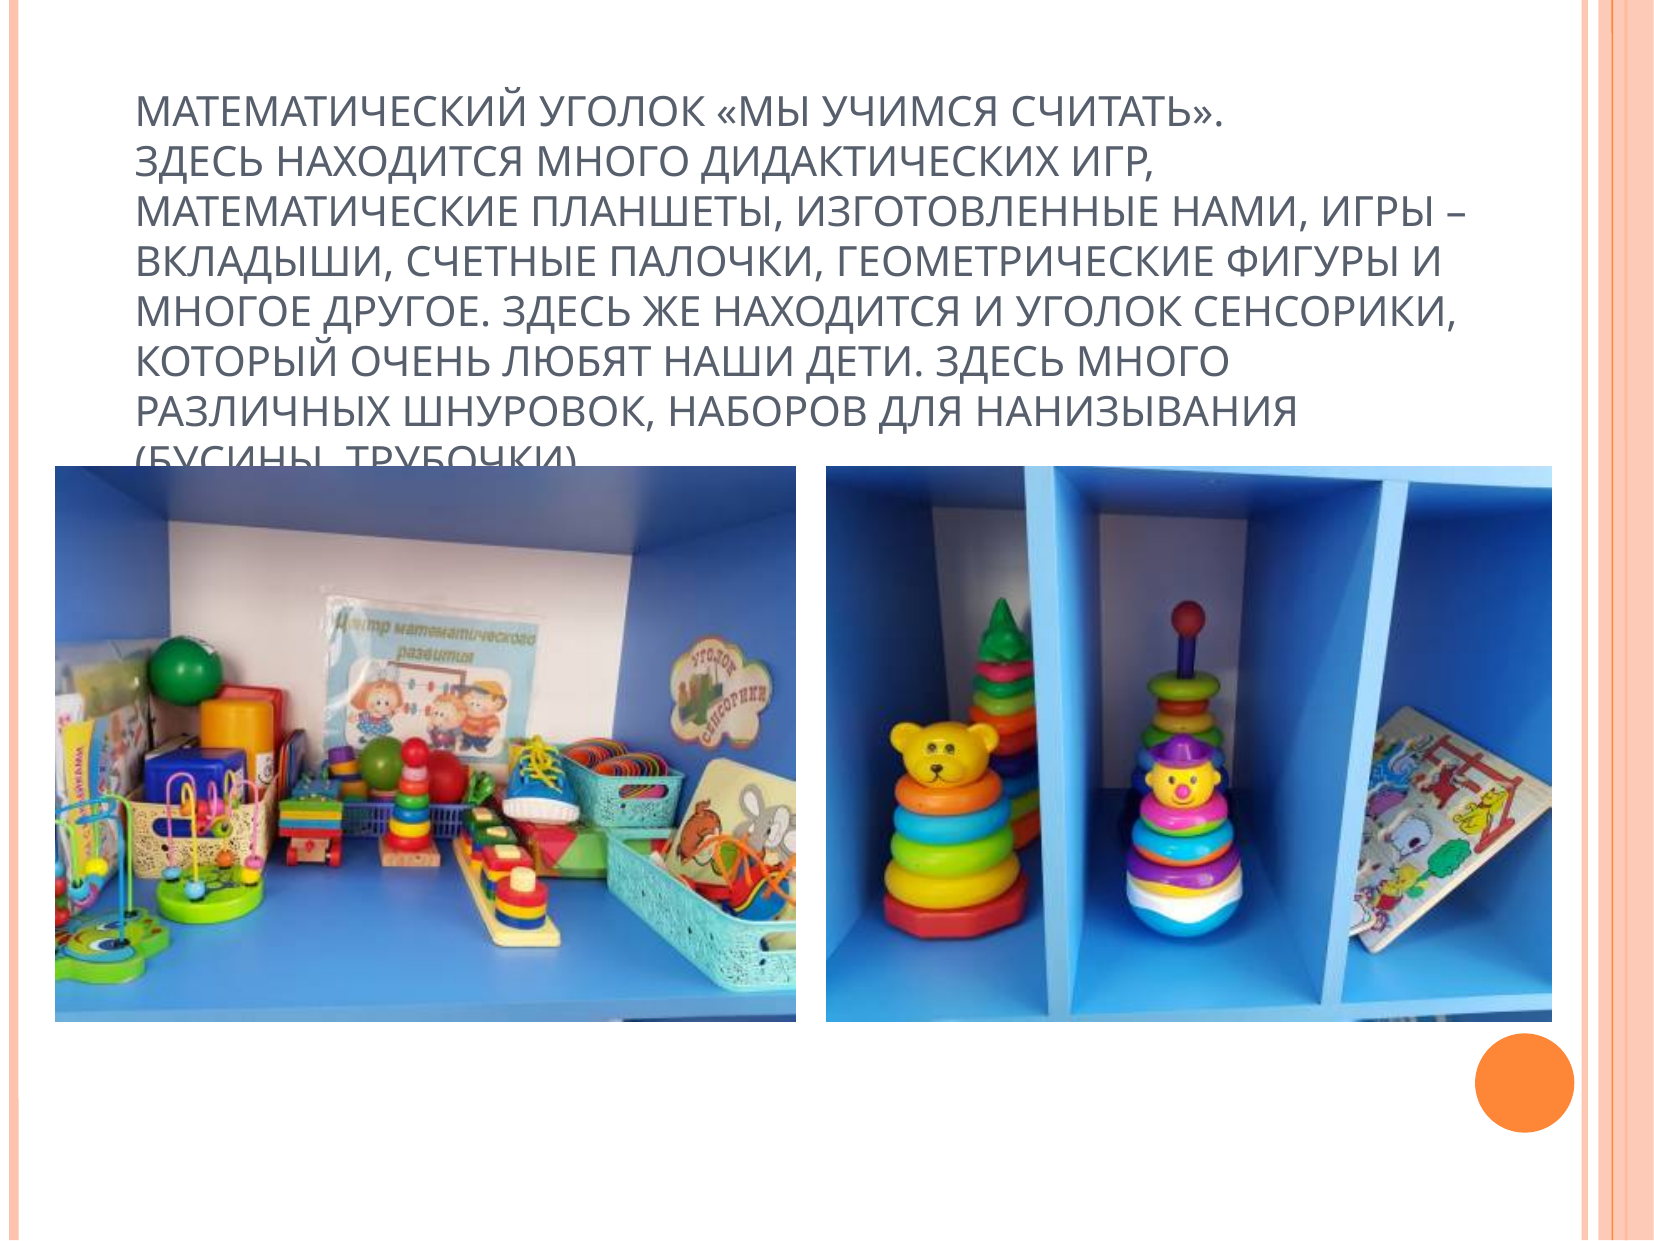

# математический уголок «Мы учимся считать». Здесь находится много дидактических игр, математические планшеты, изготовленные нами, игры – вкладыши, счетные палочки, геометрические фигуры и многое другое. Здесь же находится и уголок сенсорики, который очень любят наши дети. Здесь много различных шнуровок, наборов для нанизывания (бусины, трубочки).